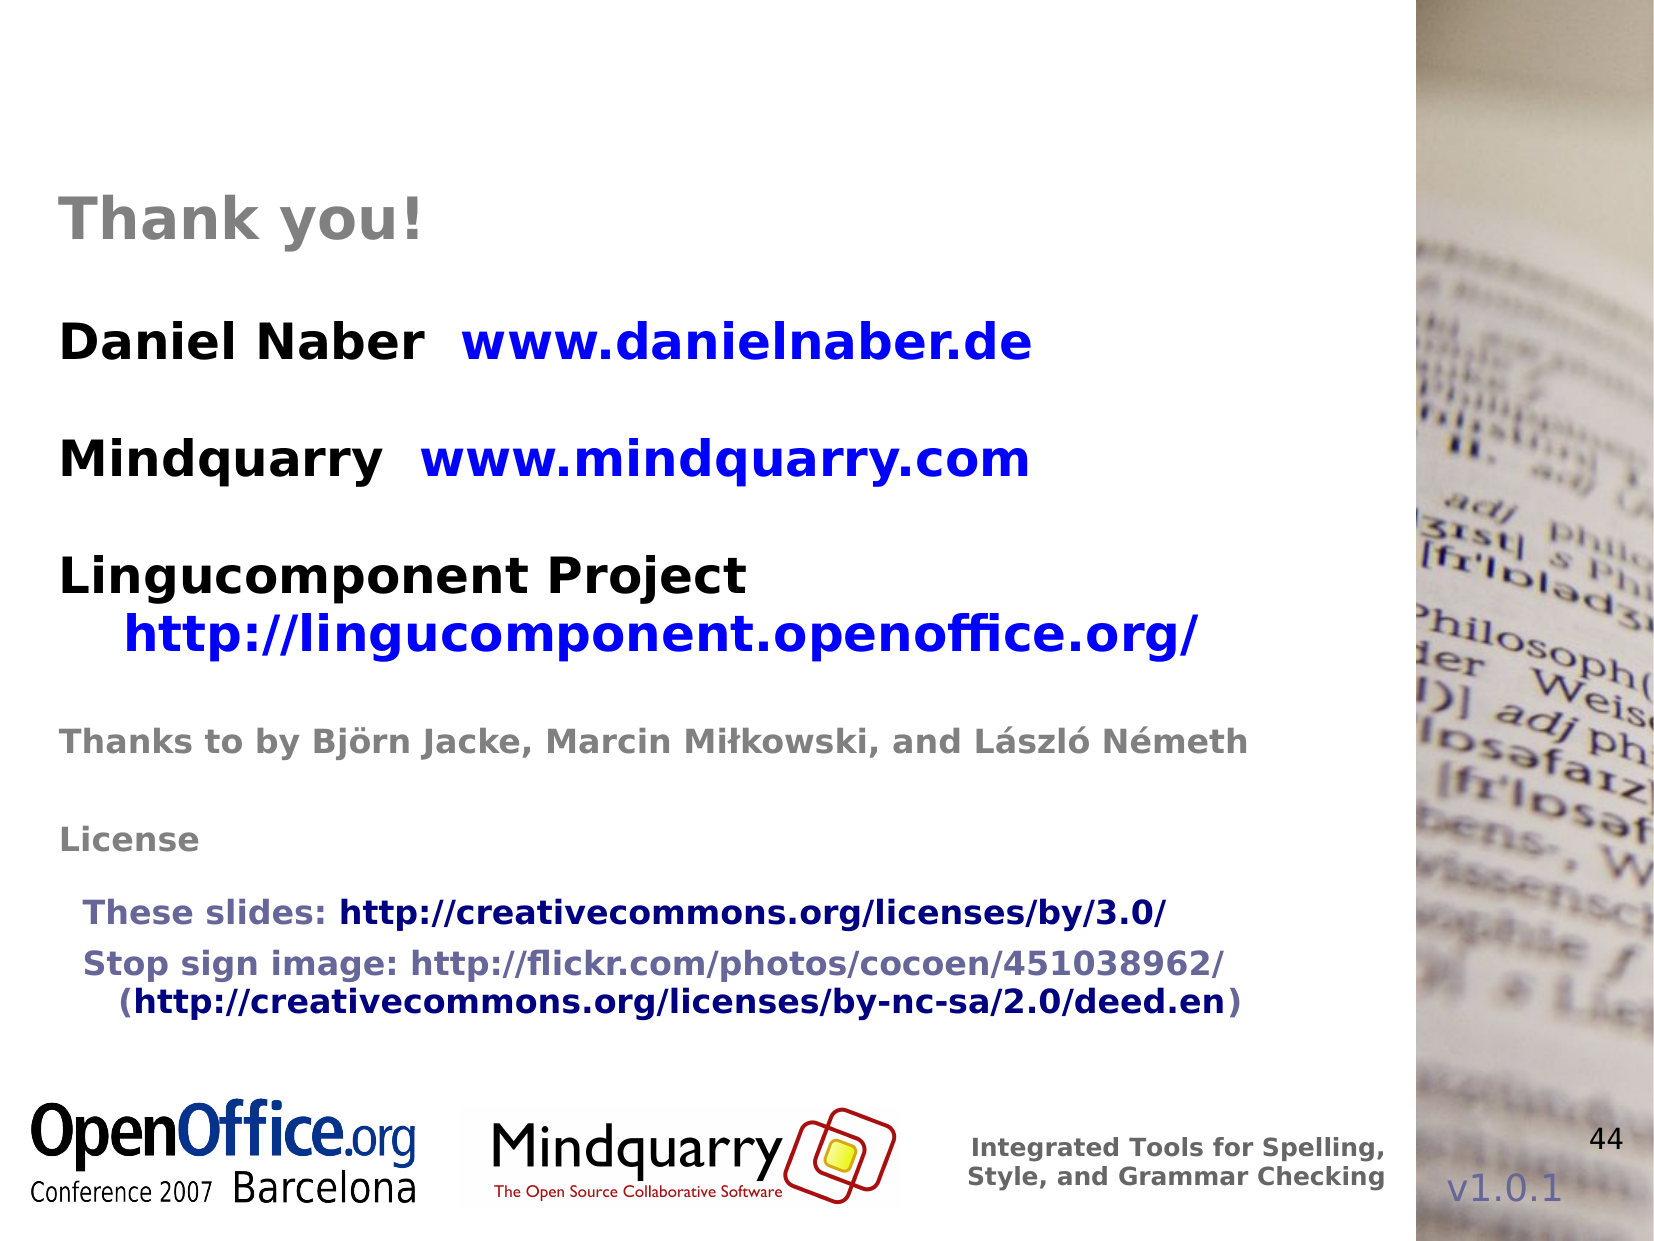

Thank you!
Daniel Naber www.danielnaber.de
Mindquarry www.mindquarry.com
Lingucomponent Project
 http://lingucomponent.openoffice.org/
Thanks to by Björn Jacke, Marcin Miłkowski, and László Németh
License
These slides: http://creativecommons.org/licenses/by/3.0/
Stop sign image: http://flickr.com/photos/cocoen/451038962/
(http://creativecommons.org/licenses/by-nc-sa/2.0/deed.en)
44
v1.0.1
#